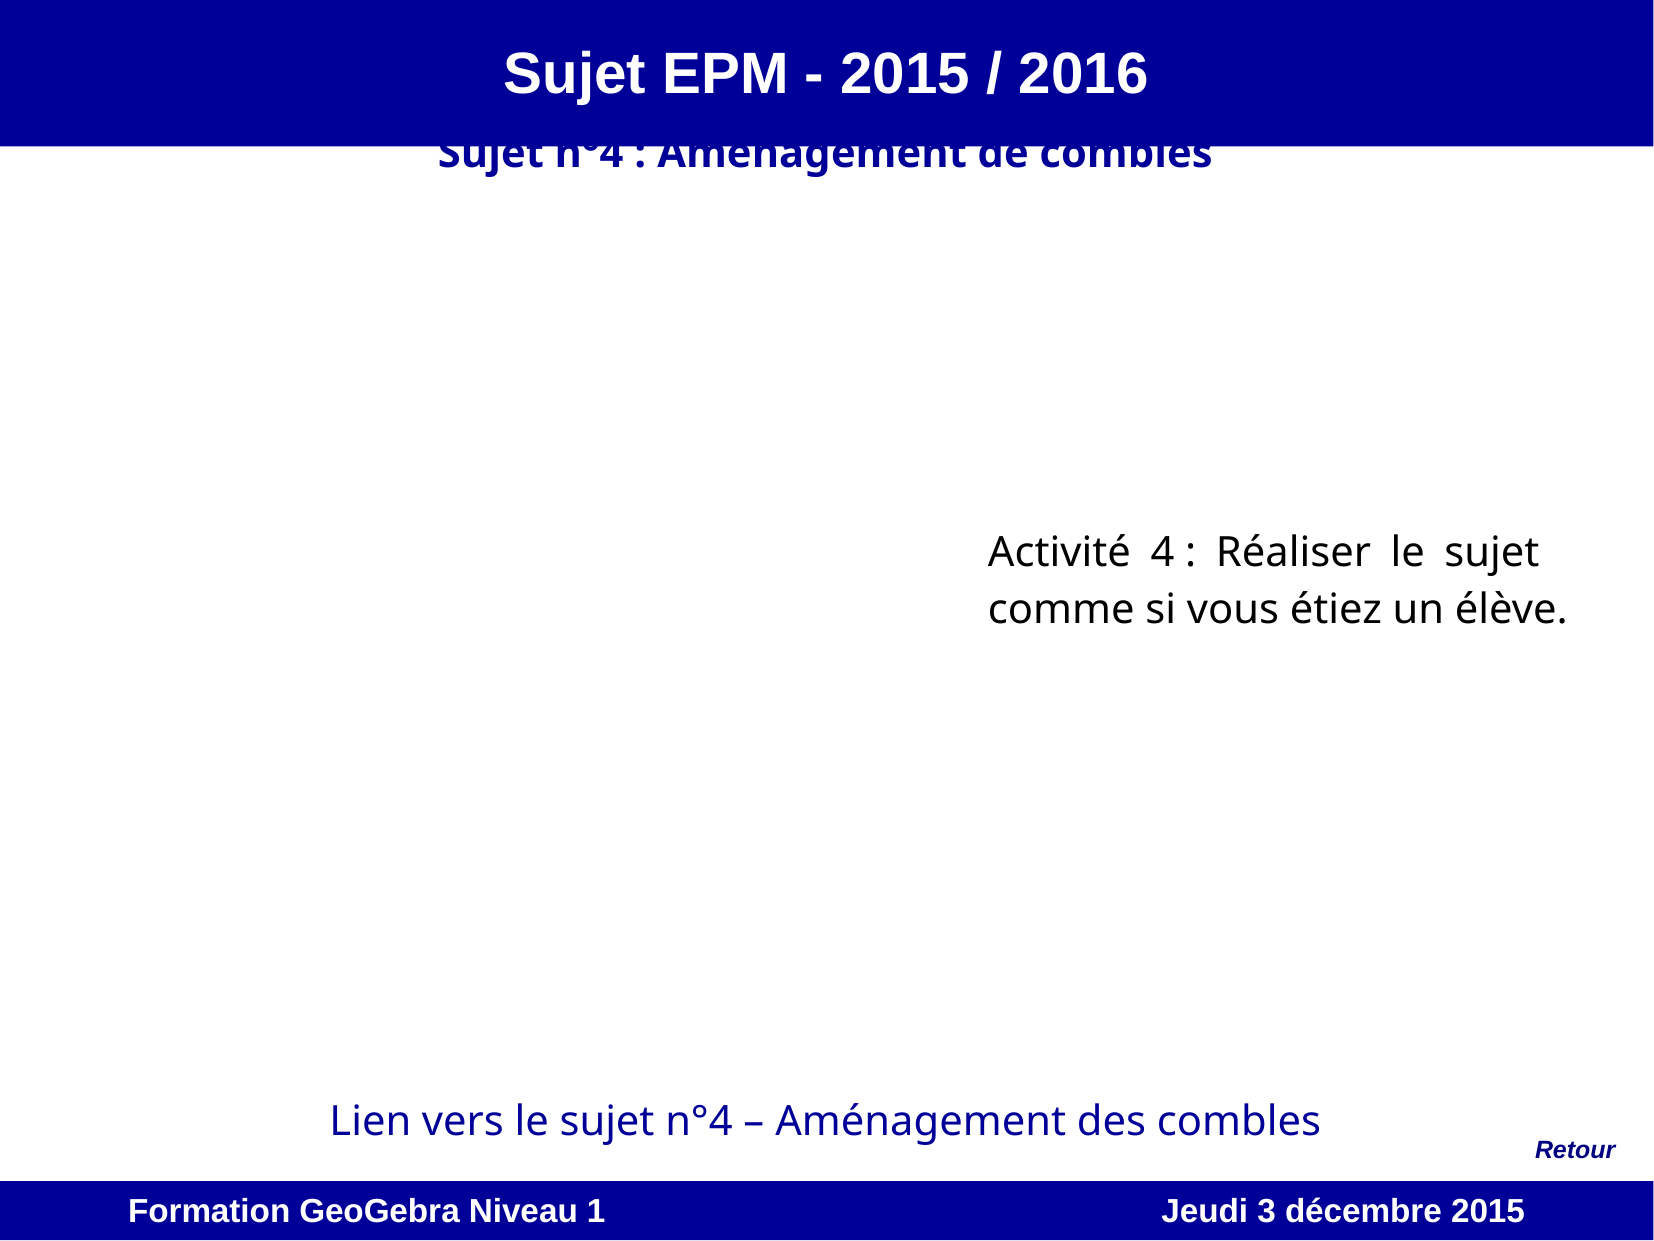

# Sujet EPM - 2015 / 2016
Sujet n°4 : Aménagement de combles
													Activité 4 : Réaliser le sujet 														comme si vous étiez un élève.
Lien vers le sujet n°4 – Aménagement des combles
Retour
Formation GeoGebra Niveau 1								Jeudi 3 décembre 2015